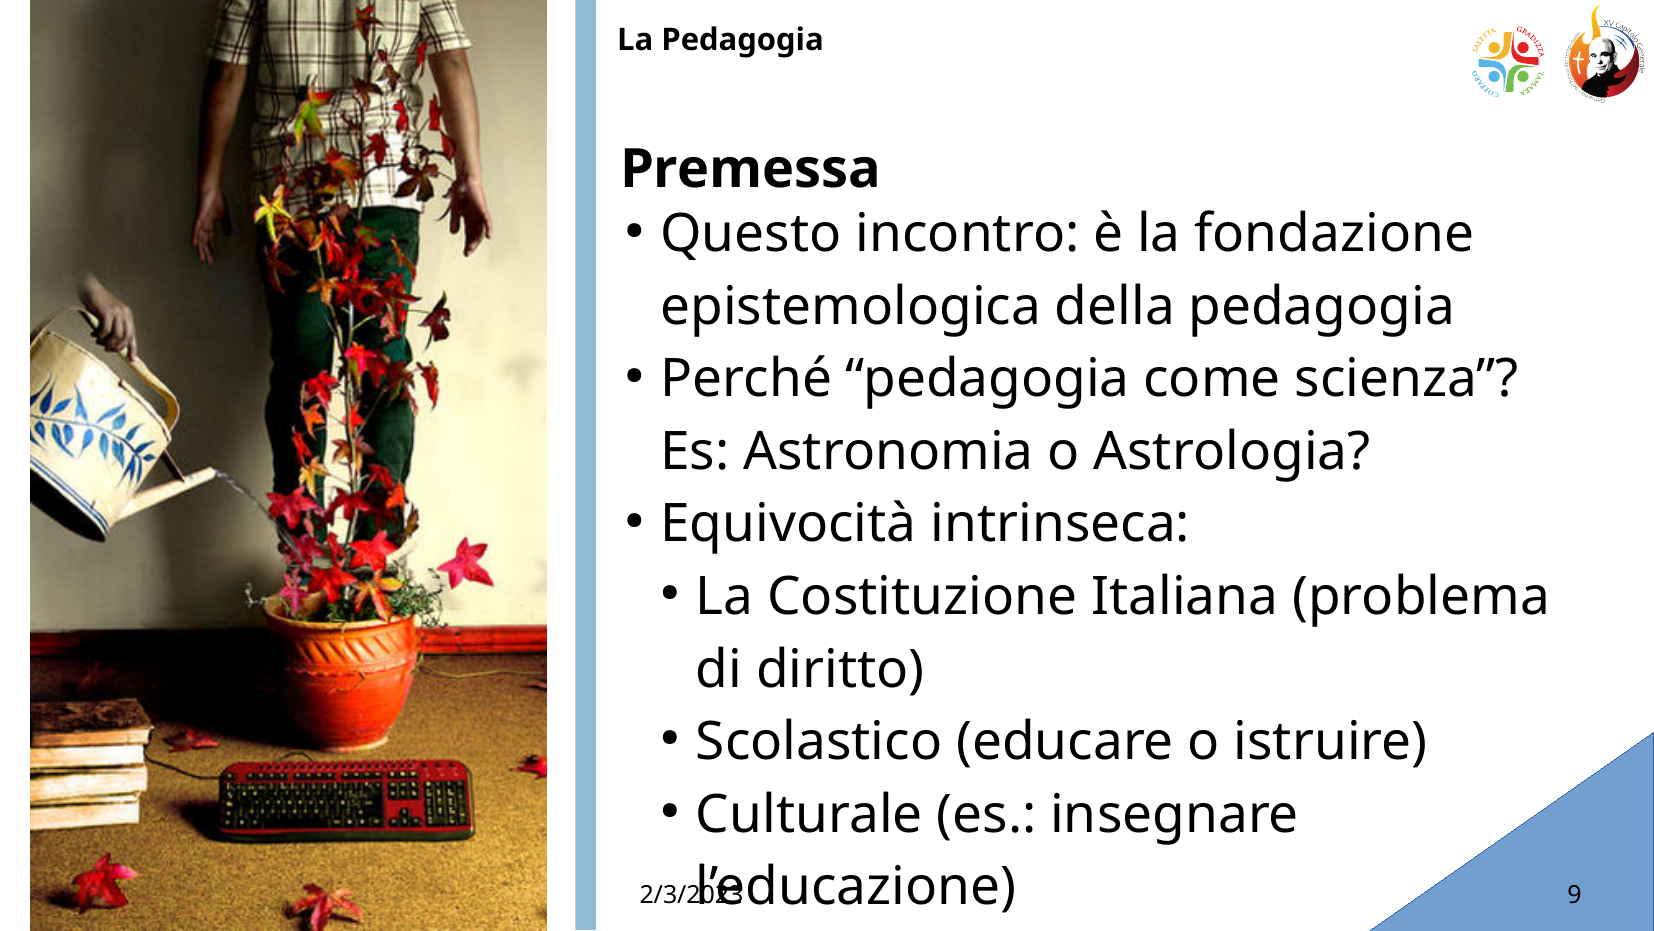

La Pedagogia
Premessa
# Questo incontro: è la fondazione epistemologica della pedagogia
Perché “pedagogia come scienza”?
Es: Astronomia o Astrologia?
Equivocità intrinseca:
La Costituzione Italiana (problema di diritto)
Scolastico (educare o istruire)
Culturale (es.: insegnare l’educazione)